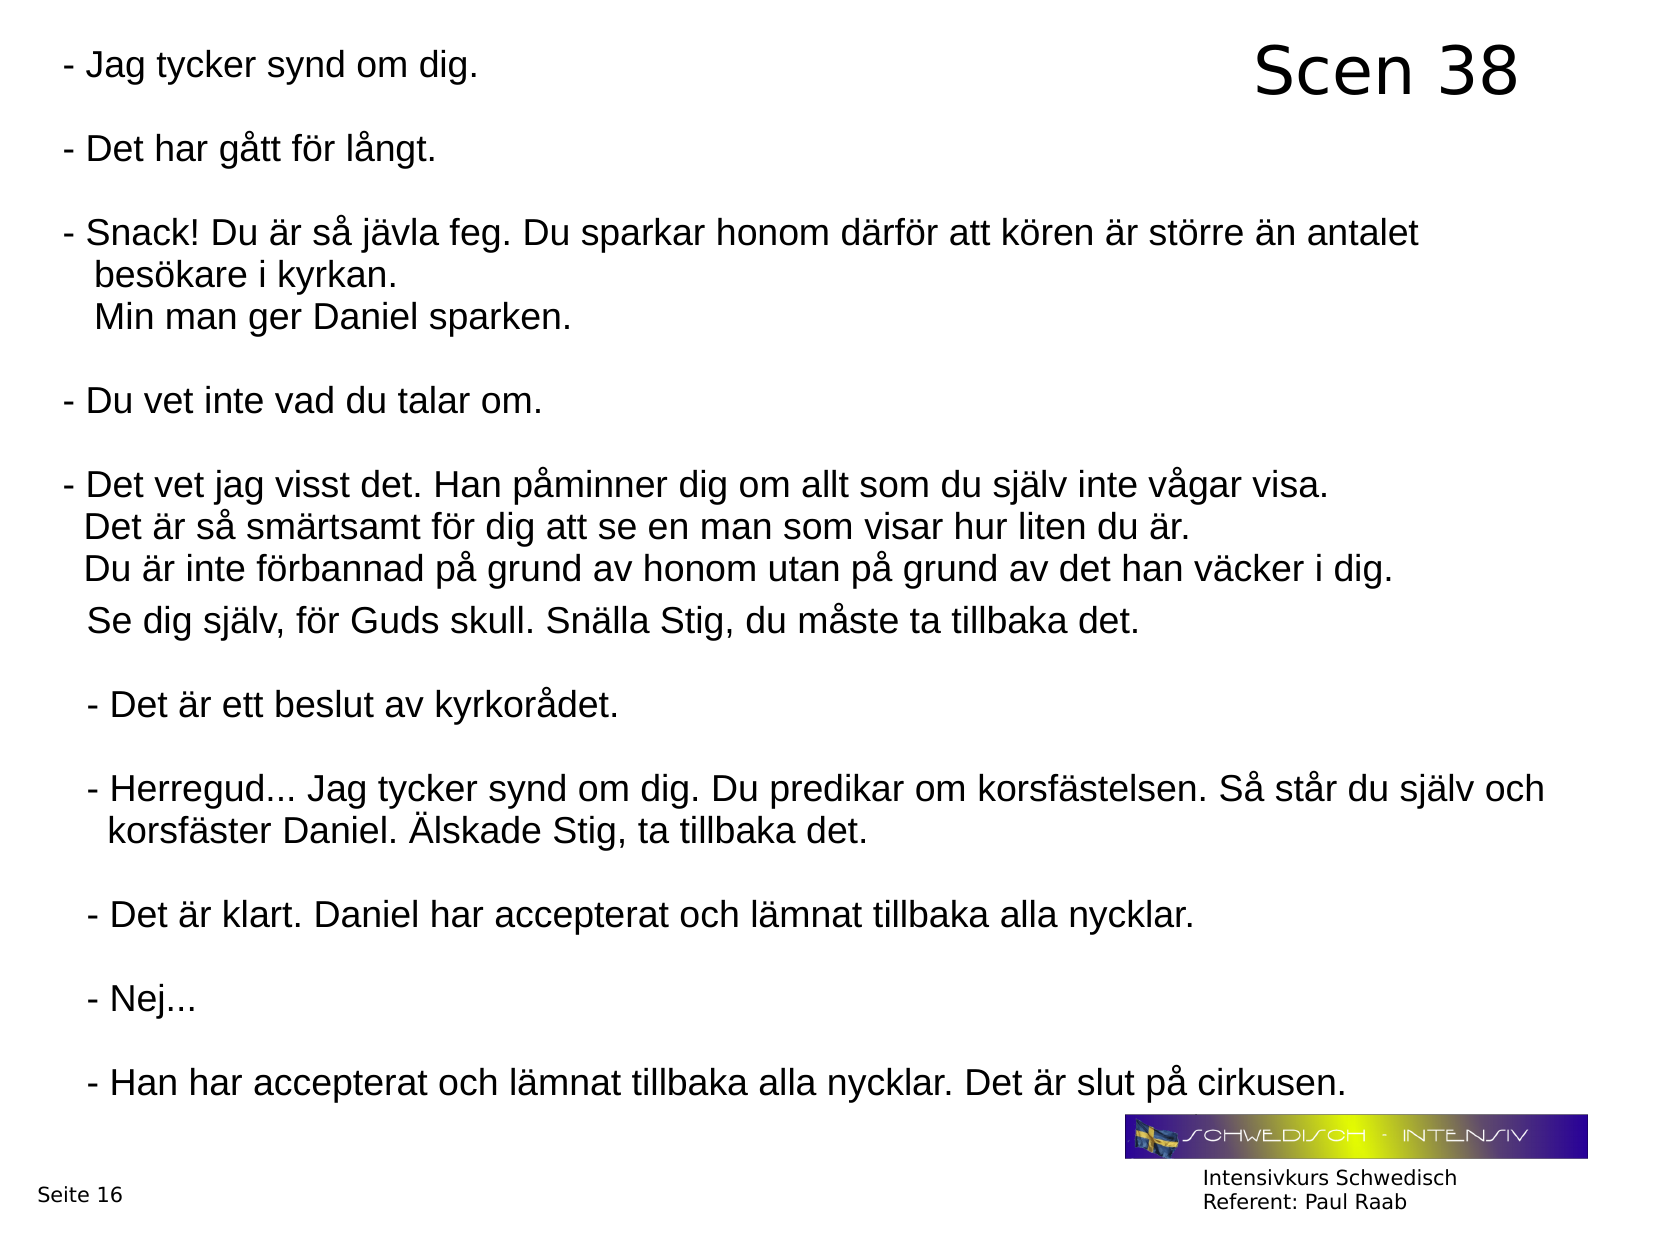

Scen 38
- Jag tycker synd om dig.
- Det har gått för långt.
- Snack! Du är så jävla feg. Du sparkar honom därför att kören är större än antalet
 besökare i kyrkan.
 Min man ger Daniel sparken.
- Du vet inte vad du talar om.
- Det vet jag visst det. Han påminner dig om allt som du själv inte vågar visa.
 Det är så smärtsamt för dig att se en man som visar hur liten du är.
 Du är inte förbannad på grund av honom utan på grund av det han väcker i dig.
Se dig själv, för Guds skull. Snälla Stig, du måste ta tillbaka det.
- Det är ett beslut av kyrkorådet.
- Herregud... Jag tycker synd om dig. Du predikar om korsfästelsen. Så står du själv och
 korsfäster Daniel. Älskade Stig, ta tillbaka det.
- Det är klart. Daniel har accepterat och lämnat tillbaka alla nycklar.
- Nej...
- Han har accepterat och lämnat tillbaka alla nycklar. Det är slut på cirkusen.